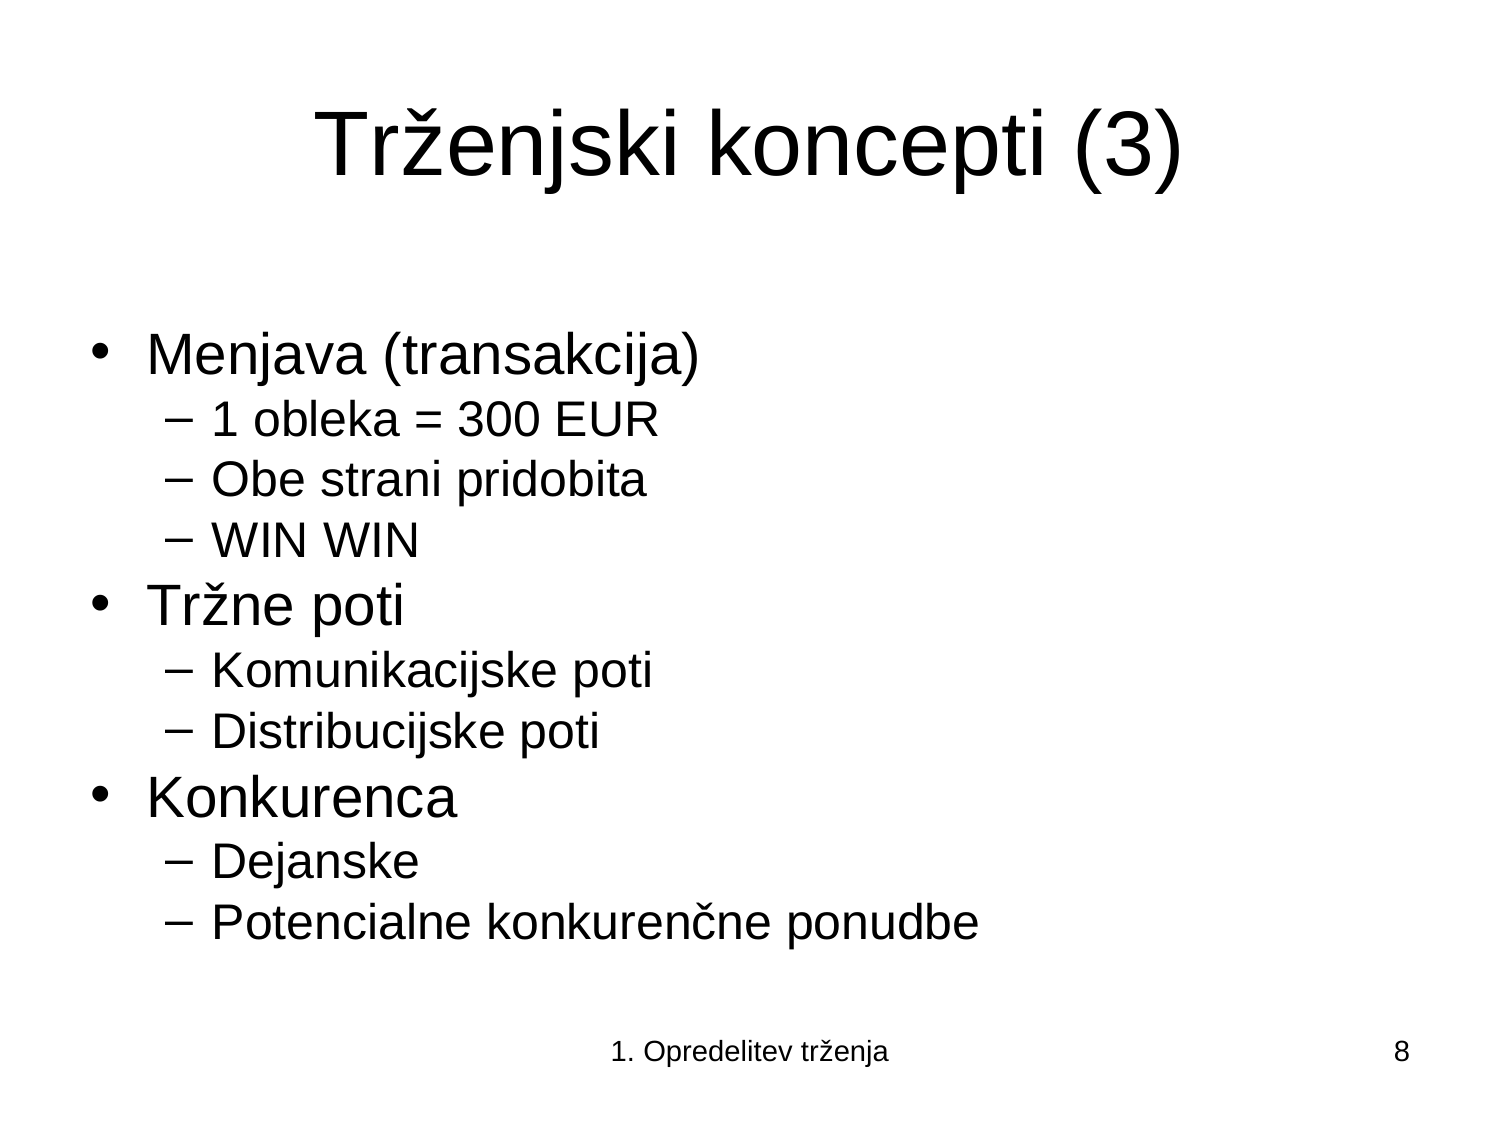

# Trženjski koncepti (3)
Menjava (transakcija)
1 obleka = 300 EUR
Obe strani pridobita
WIN WIN
Tržne poti
Komunikacijske poti
Distribucijske poti
Konkurenca
Dejanske
Potencialne konkurenčne ponudbe
1. Opredelitev trženja